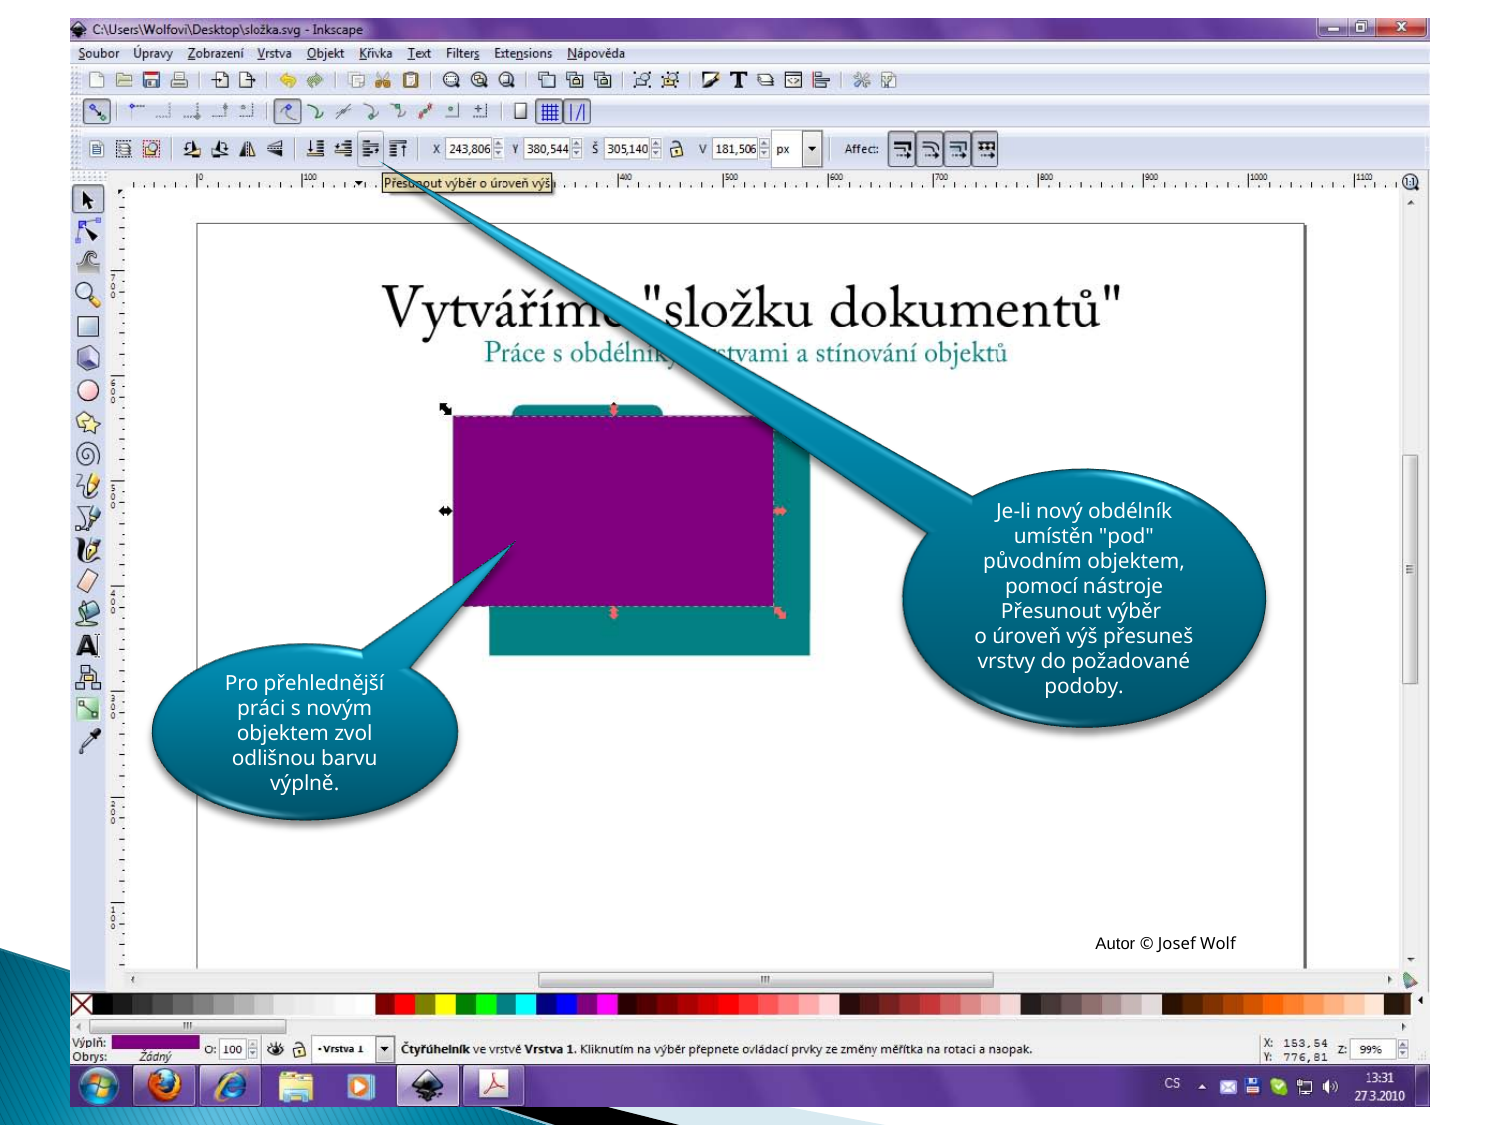

Je-li nový obdélník umístěn "pod" původním objektem, pomocí nástroje Přesunout výběr
o úroveň výš přesuneš vrstvy do požadované podoby.
#
Pro přehlednější práci s novým objektem zvol odlišnou barvu výplně.
Autor © Josef Wolf